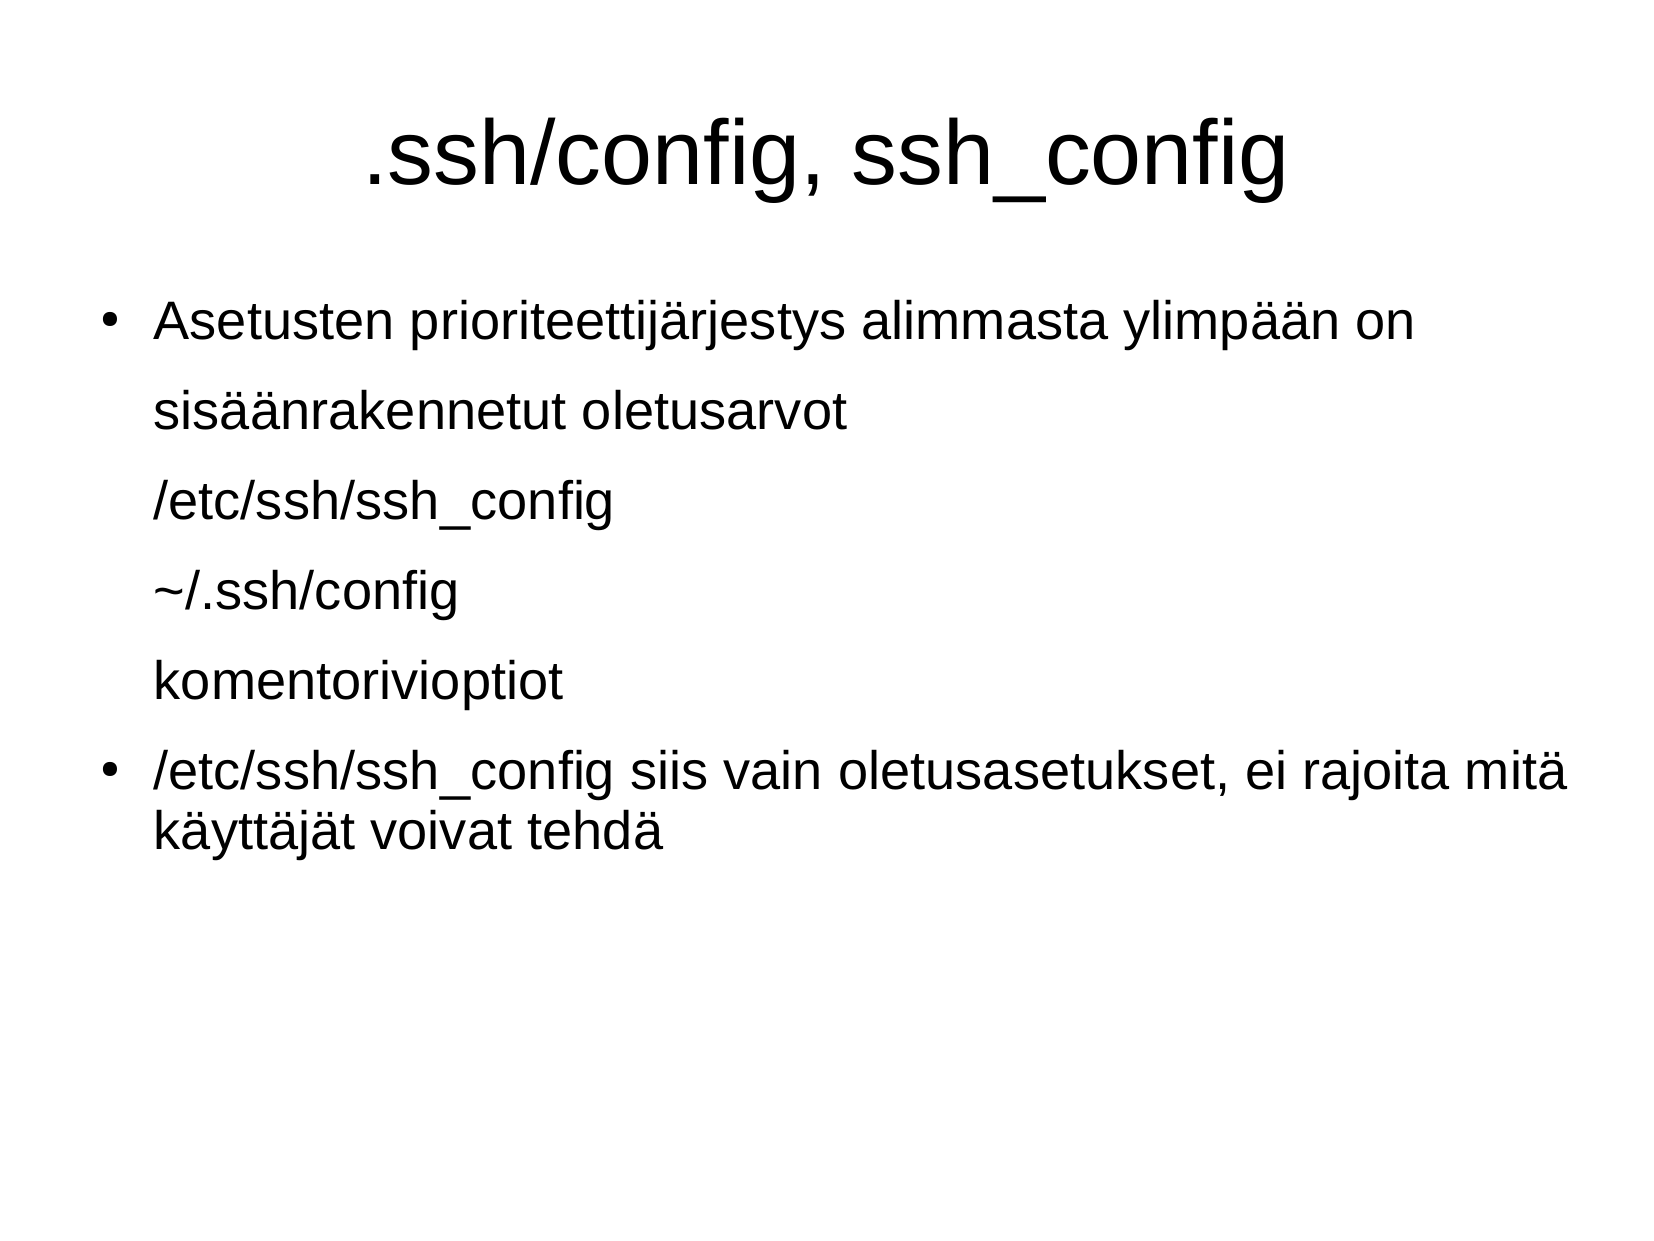

# .ssh/config, ssh_config
Asetusten prioriteettijärjestys alimmasta ylimpään on
sisäänrakennetut oletusarvot
/etc/ssh/ssh_config
~/.ssh/config
komentorivioptiot
/etc/ssh/ssh_config siis vain oletusasetukset, ei rajoita mitä käyttäjät voivat tehdä